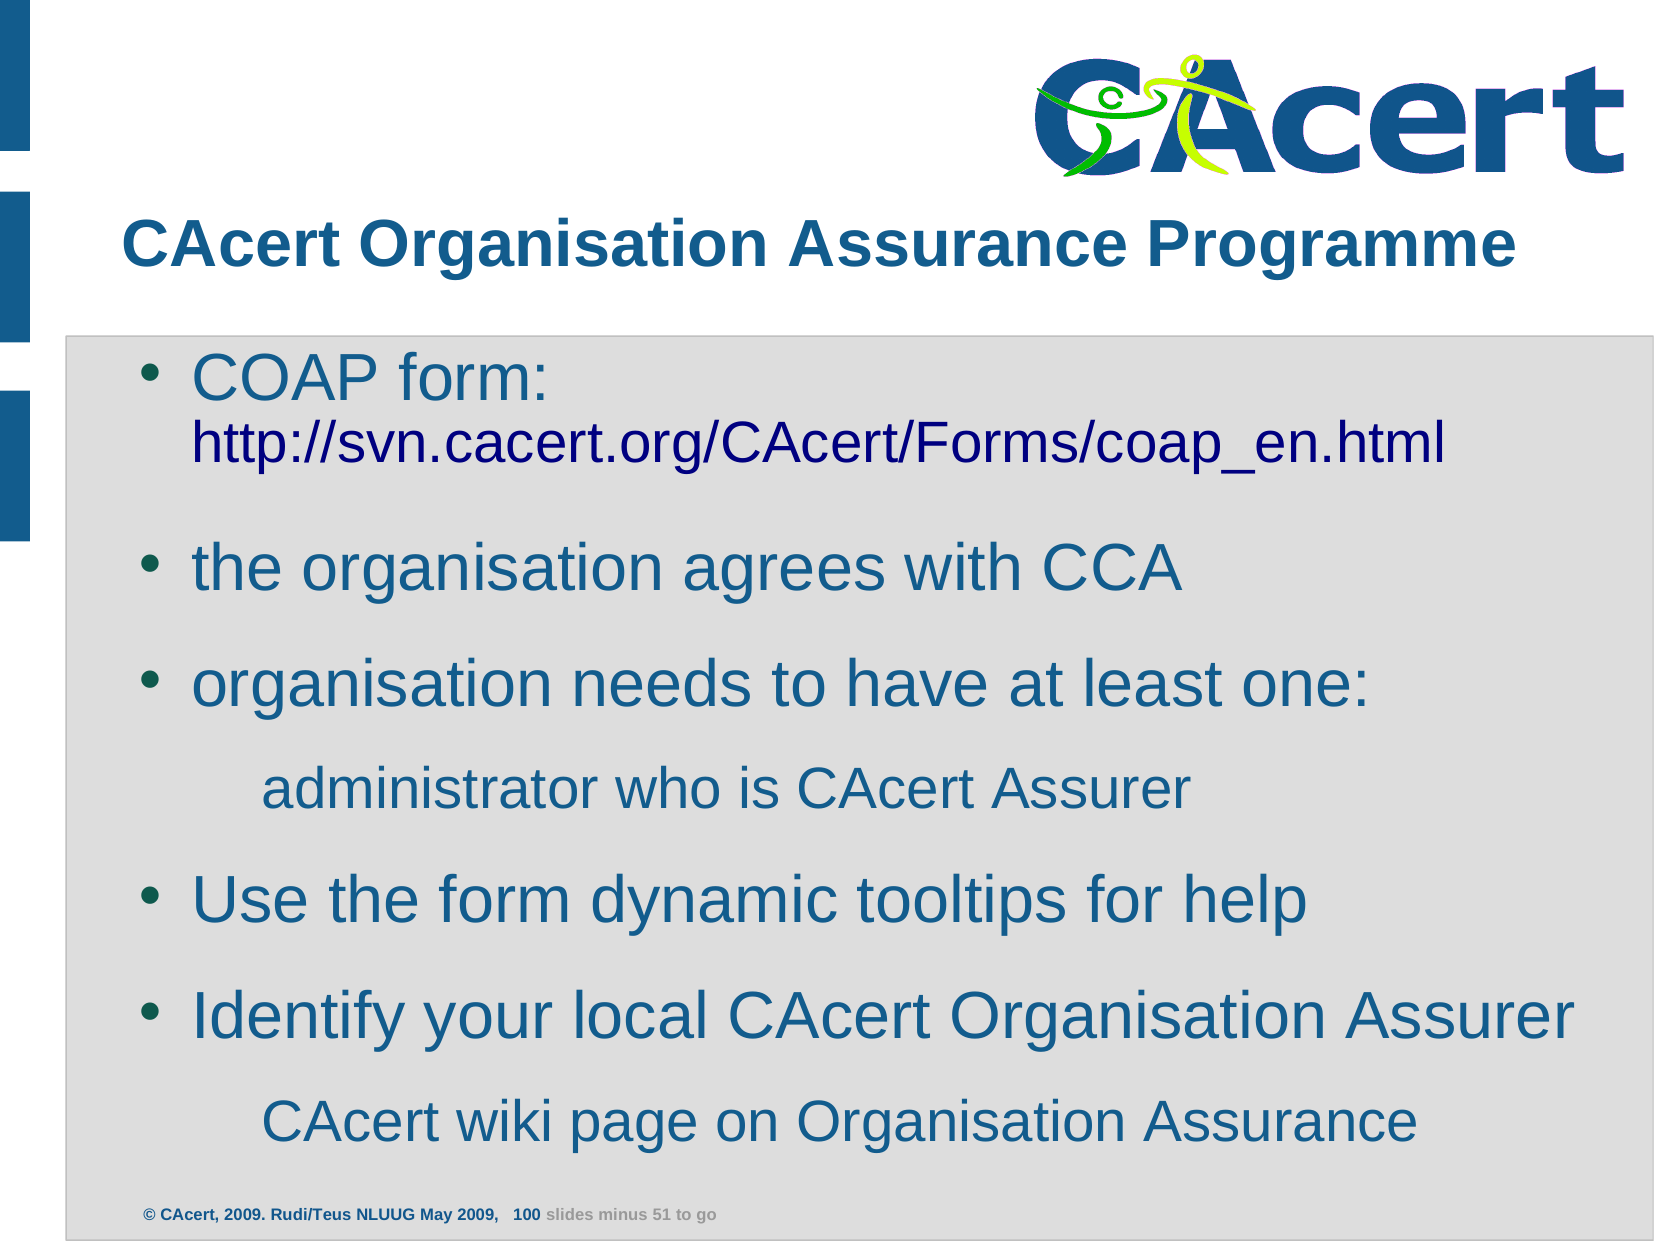

# CAcert Organisation Assurance Programme
COAP form: http://svn.cacert.org/CAcert/Forms/coap_en.html
the organisation agrees with CCA
organisation needs to have at least one:
administrator who is CAcert Assurer
Use the form dynamic tooltips for help
Identify your local CAcert Organisation Assurer
CAcert wiki page on Organisation Assurance